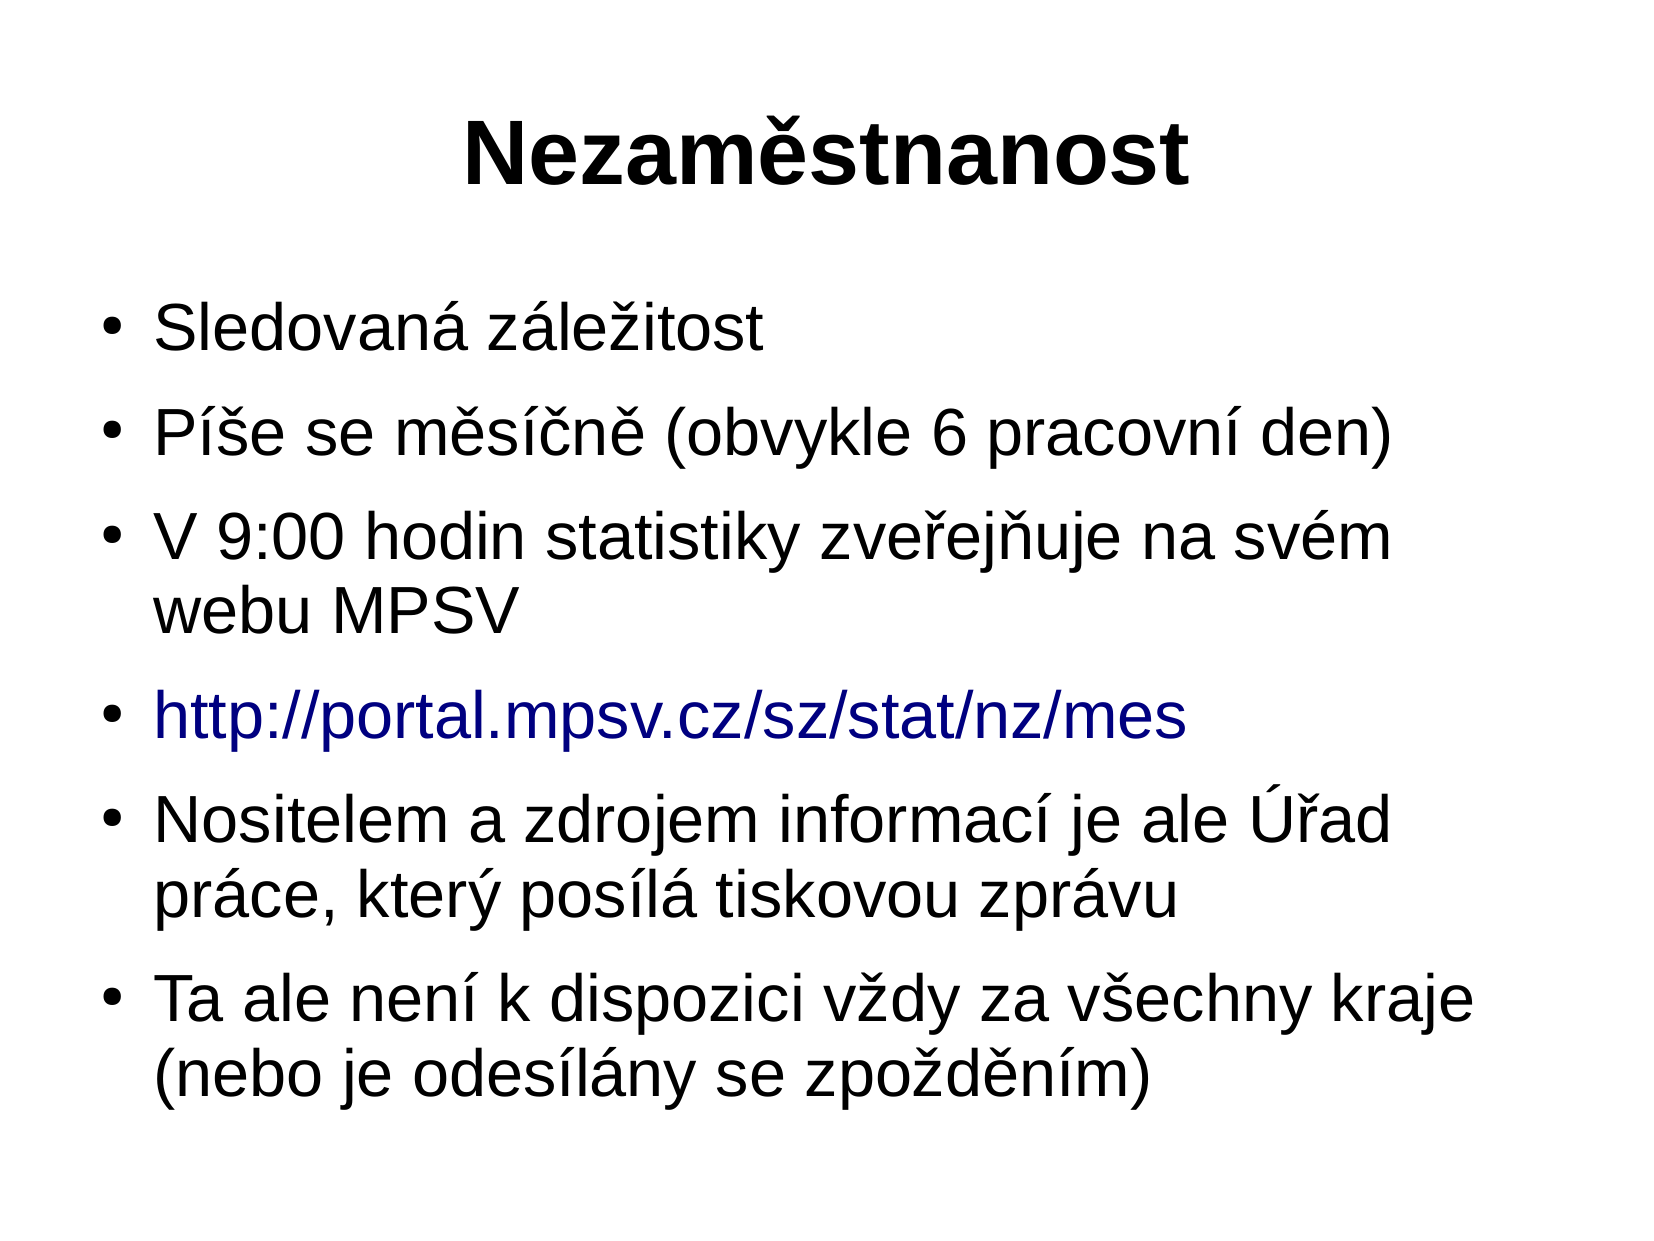

# Nezaměstnanost
Sledovaná záležitost
Píše se měsíčně (obvykle 6 pracovní den)
V 9:00 hodin statistiky zveřejňuje na svém webu MPSV
http://portal.mpsv.cz/sz/stat/nz/mes
Nositelem a zdrojem informací je ale Úřad práce, který posílá tiskovou zprávu
Ta ale není k dispozici vždy za všechny kraje (nebo je odesílány se zpožděním)